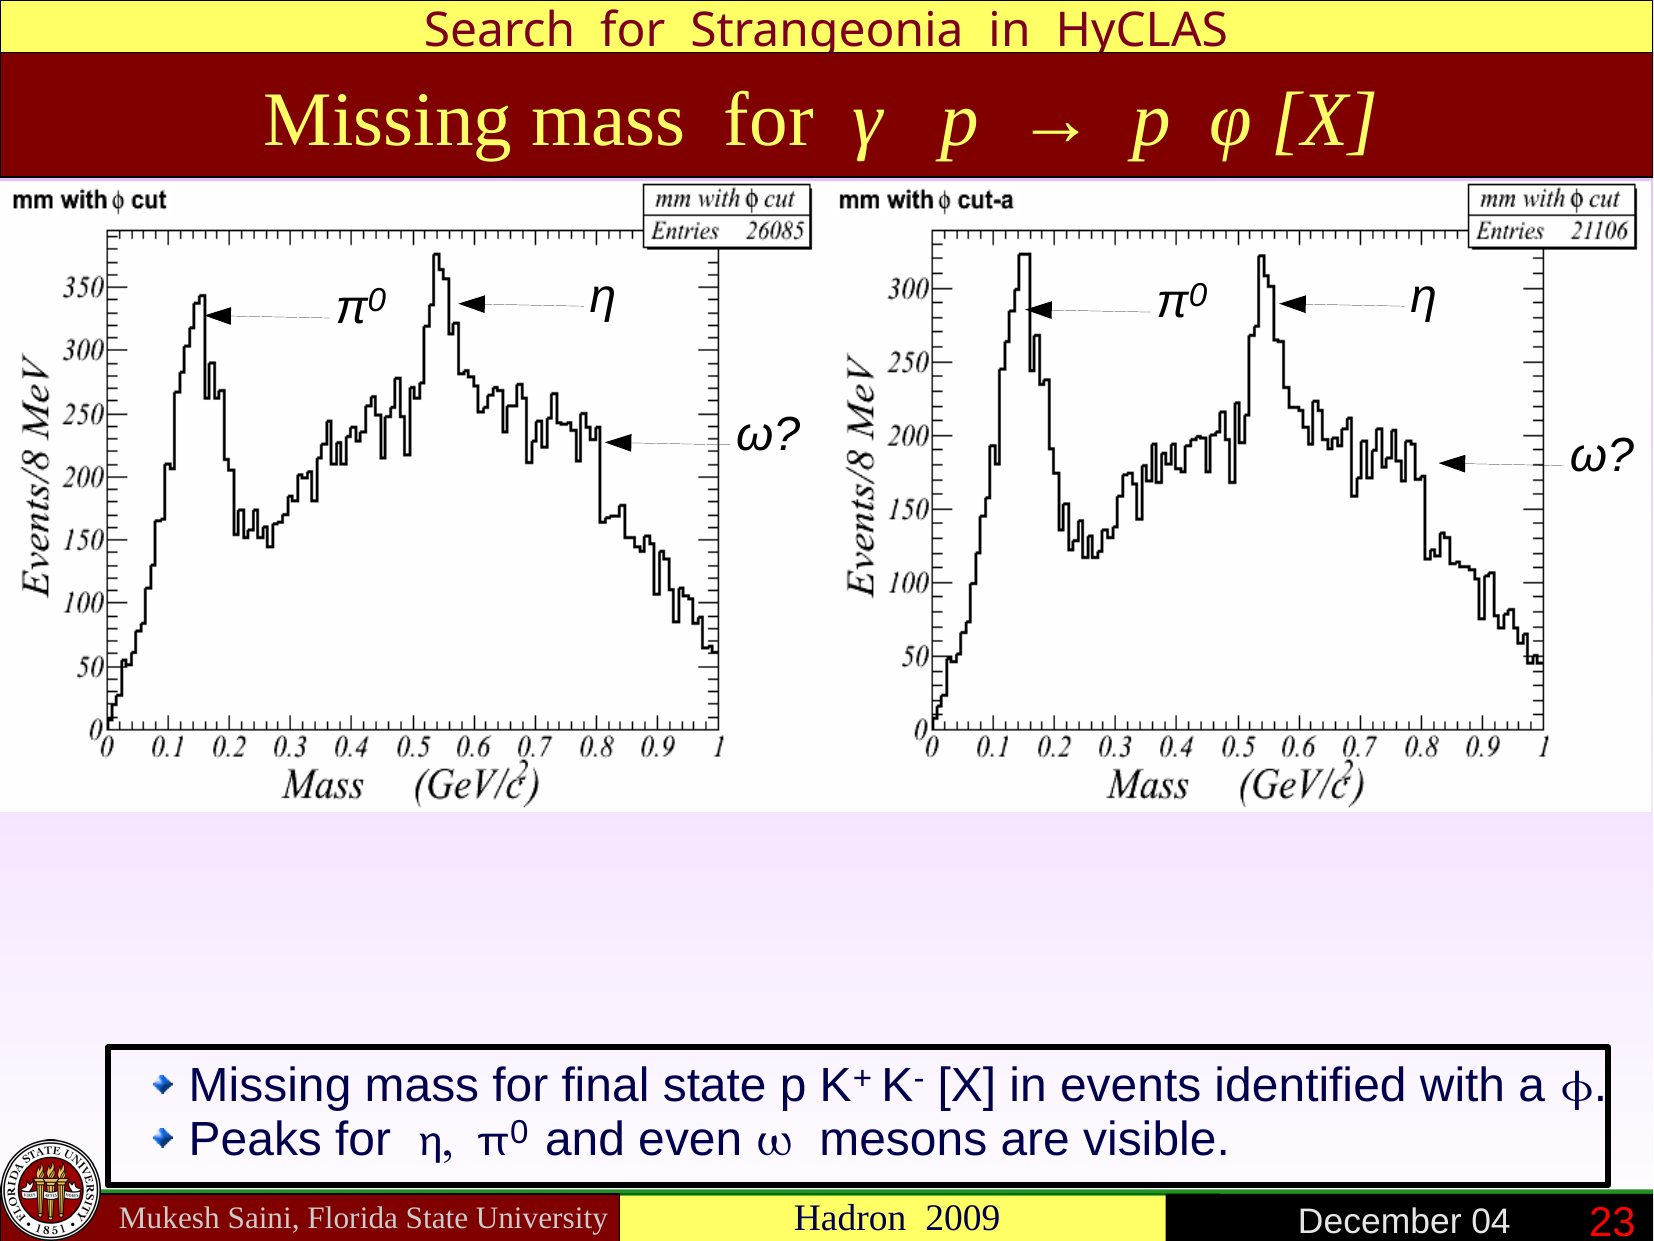

Missing mass for γ p → p φ [X]
η
η
π0
π0
ω?
ω?
Missing mass for final state p K+ K- [X] in events identified with a .
Peaks for , 0 and even  mesons are visible.